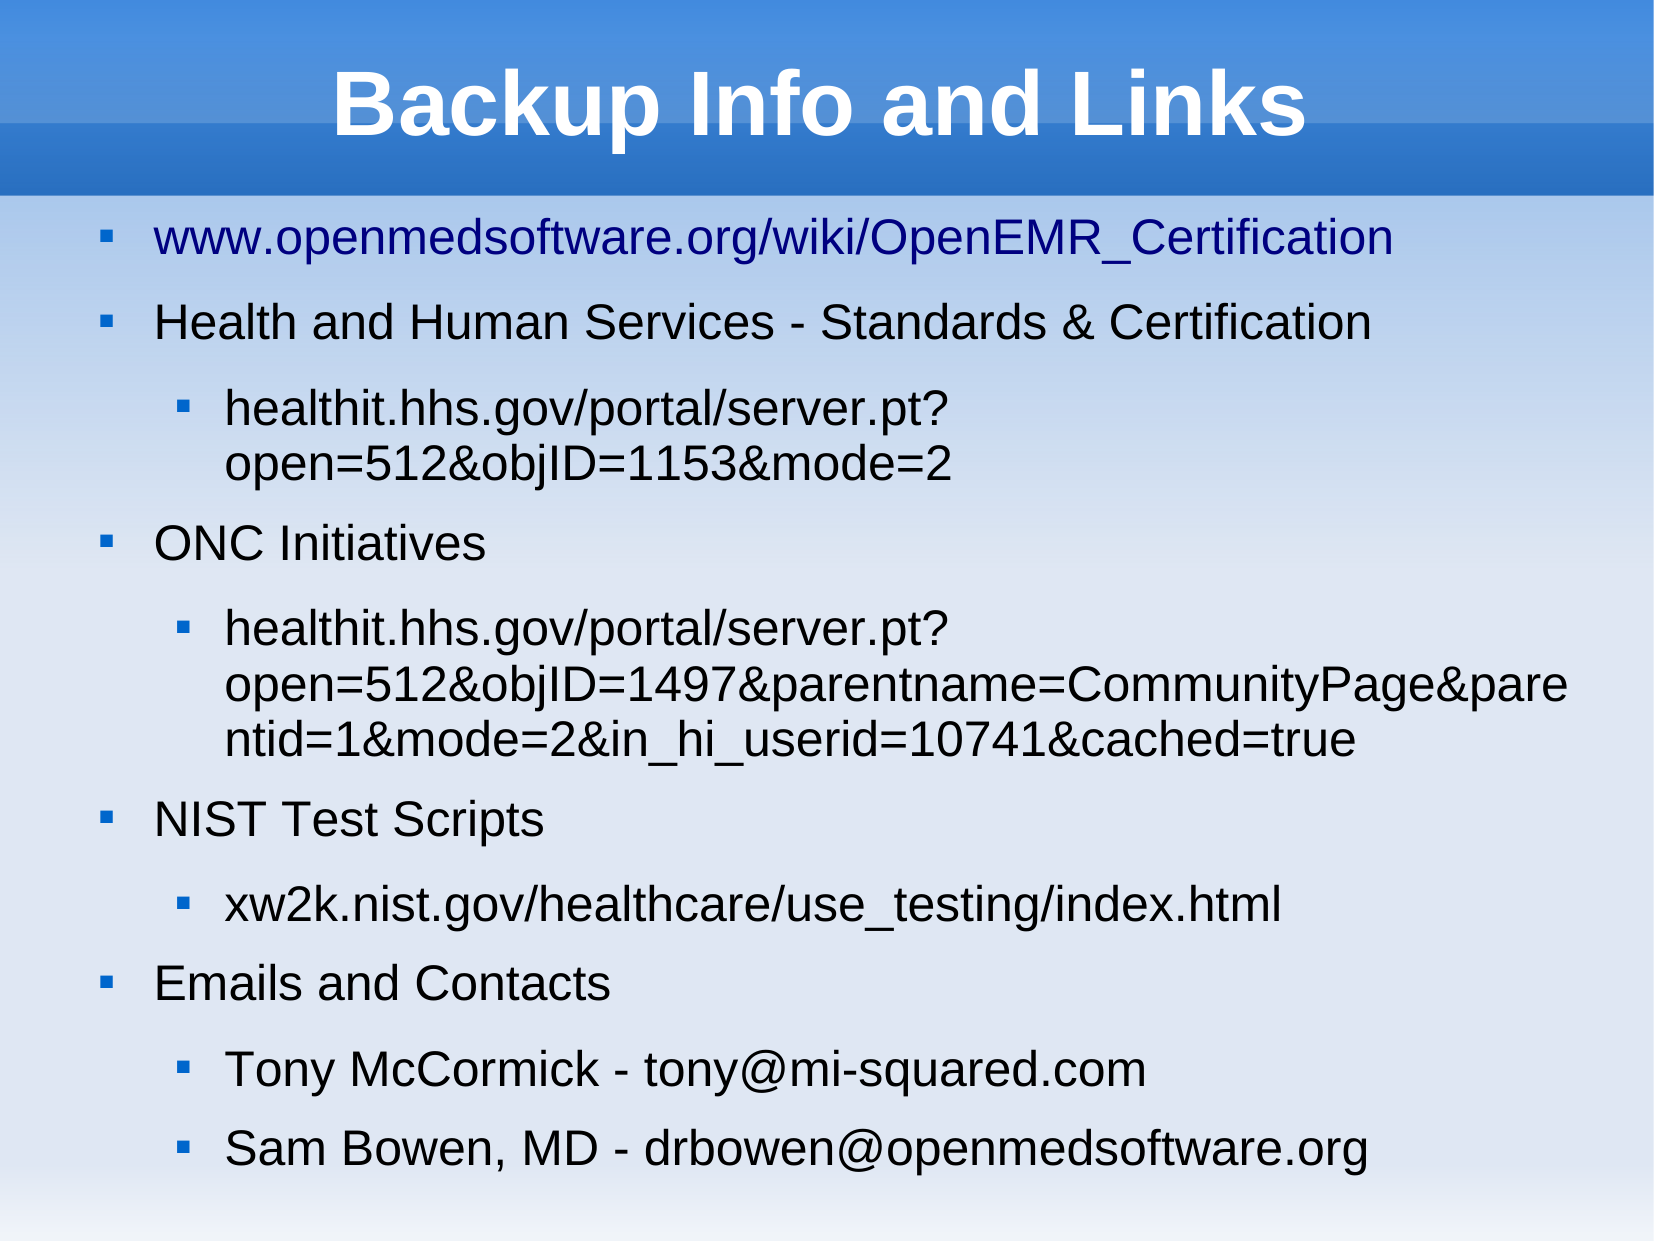

# Backup Info and Links
www.openmedsoftware.org/wiki/OpenEMR_Certification
Health and Human Services - Standards & Certification
healthit.hhs.gov/portal/server.pt?open=512&objID=1153&mode=2
ONC Initiatives
healthit.hhs.gov/portal/server.pt?open=512&objID=1497&parentname=CommunityPage&parentid=1&mode=2&in_hi_userid=10741&cached=true
NIST Test Scripts
xw2k.nist.gov/healthcare/use_testing/index.html
Emails and Contacts
Tony McCormick - tony@mi-squared.com
Sam Bowen, MD - drbowen@openmedsoftware.org